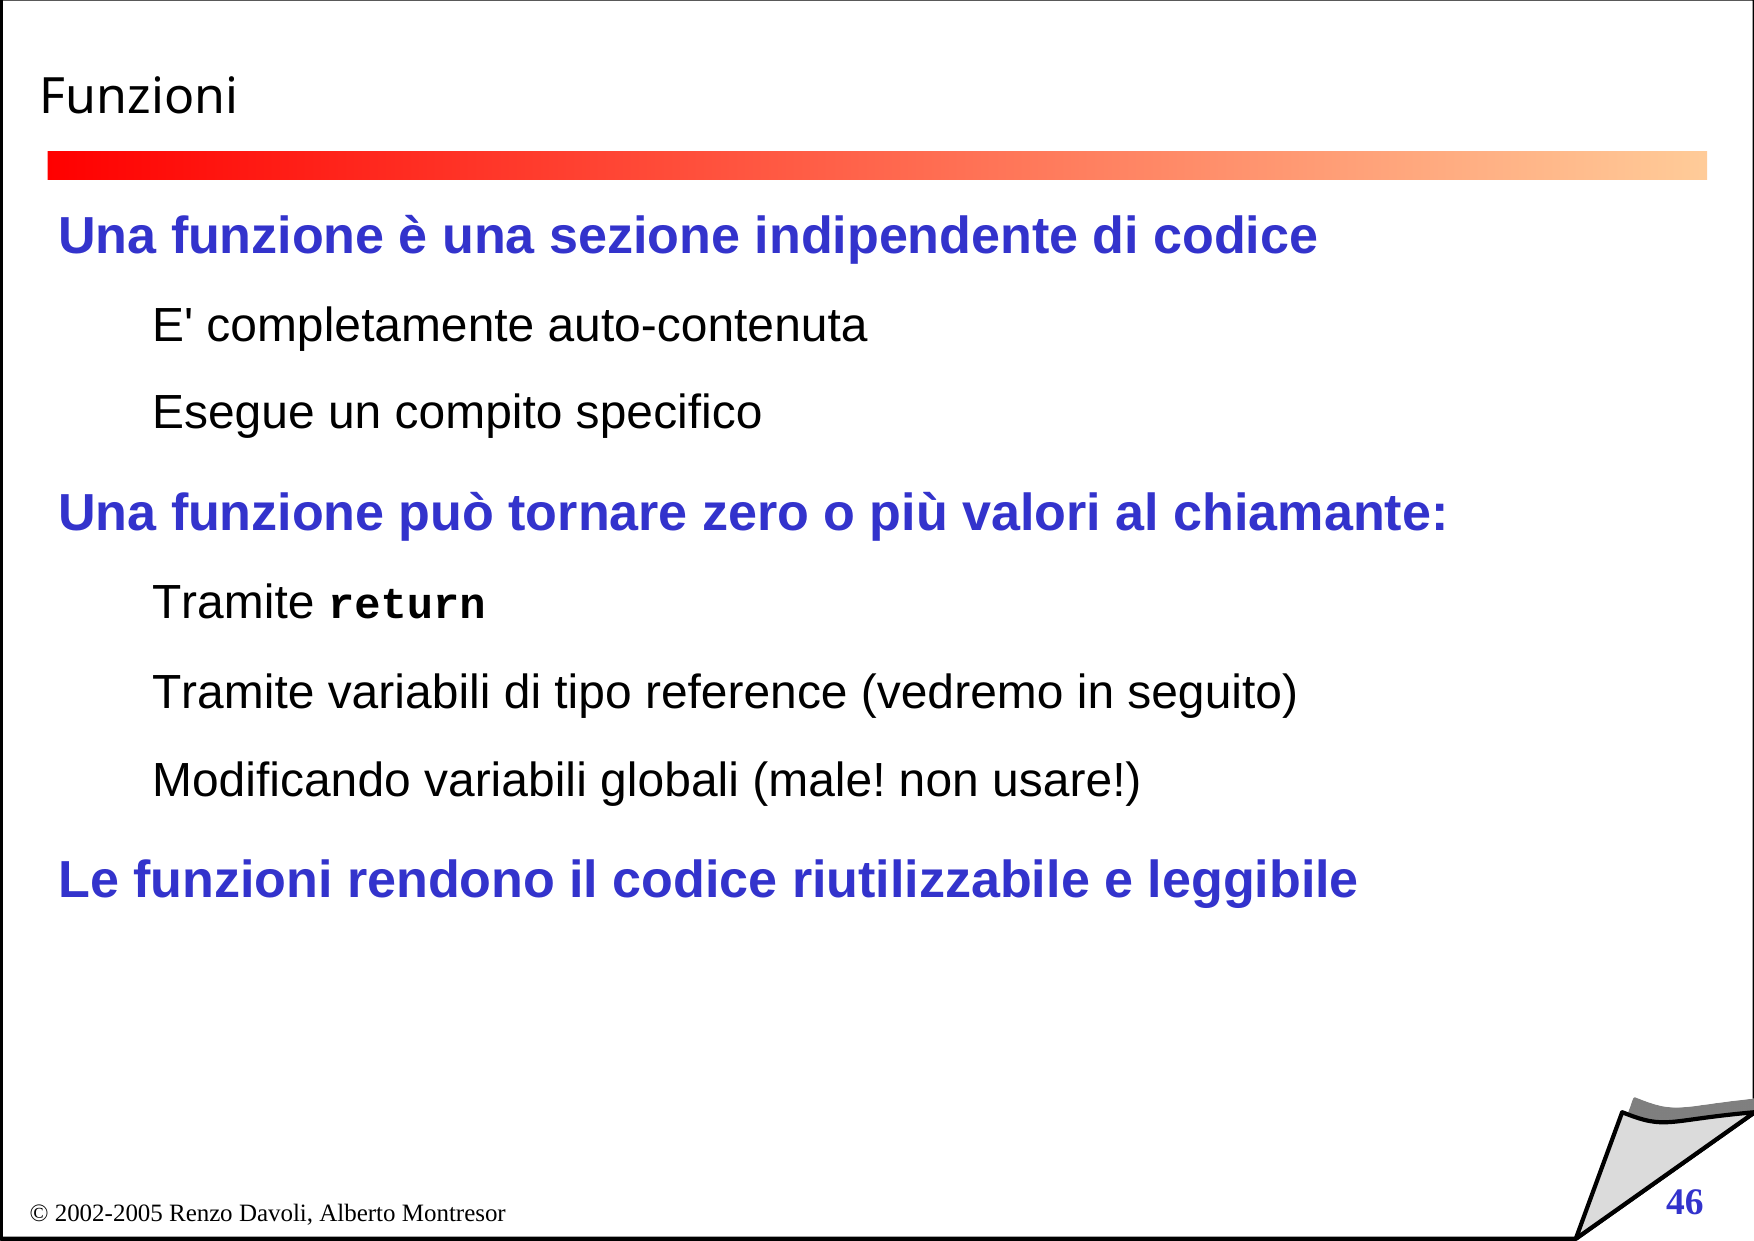

# Funzioni
Una funzione è una sezione indipendente di codice
E' completamente auto-contenuta
Esegue un compito specifico
Una funzione può tornare zero o più valori al chiamante:
Tramite return
Tramite variabili di tipo reference (vedremo in seguito)
Modificando variabili globali (male! non usare!)
Le funzioni rendono il codice riutilizzabile e leggibile